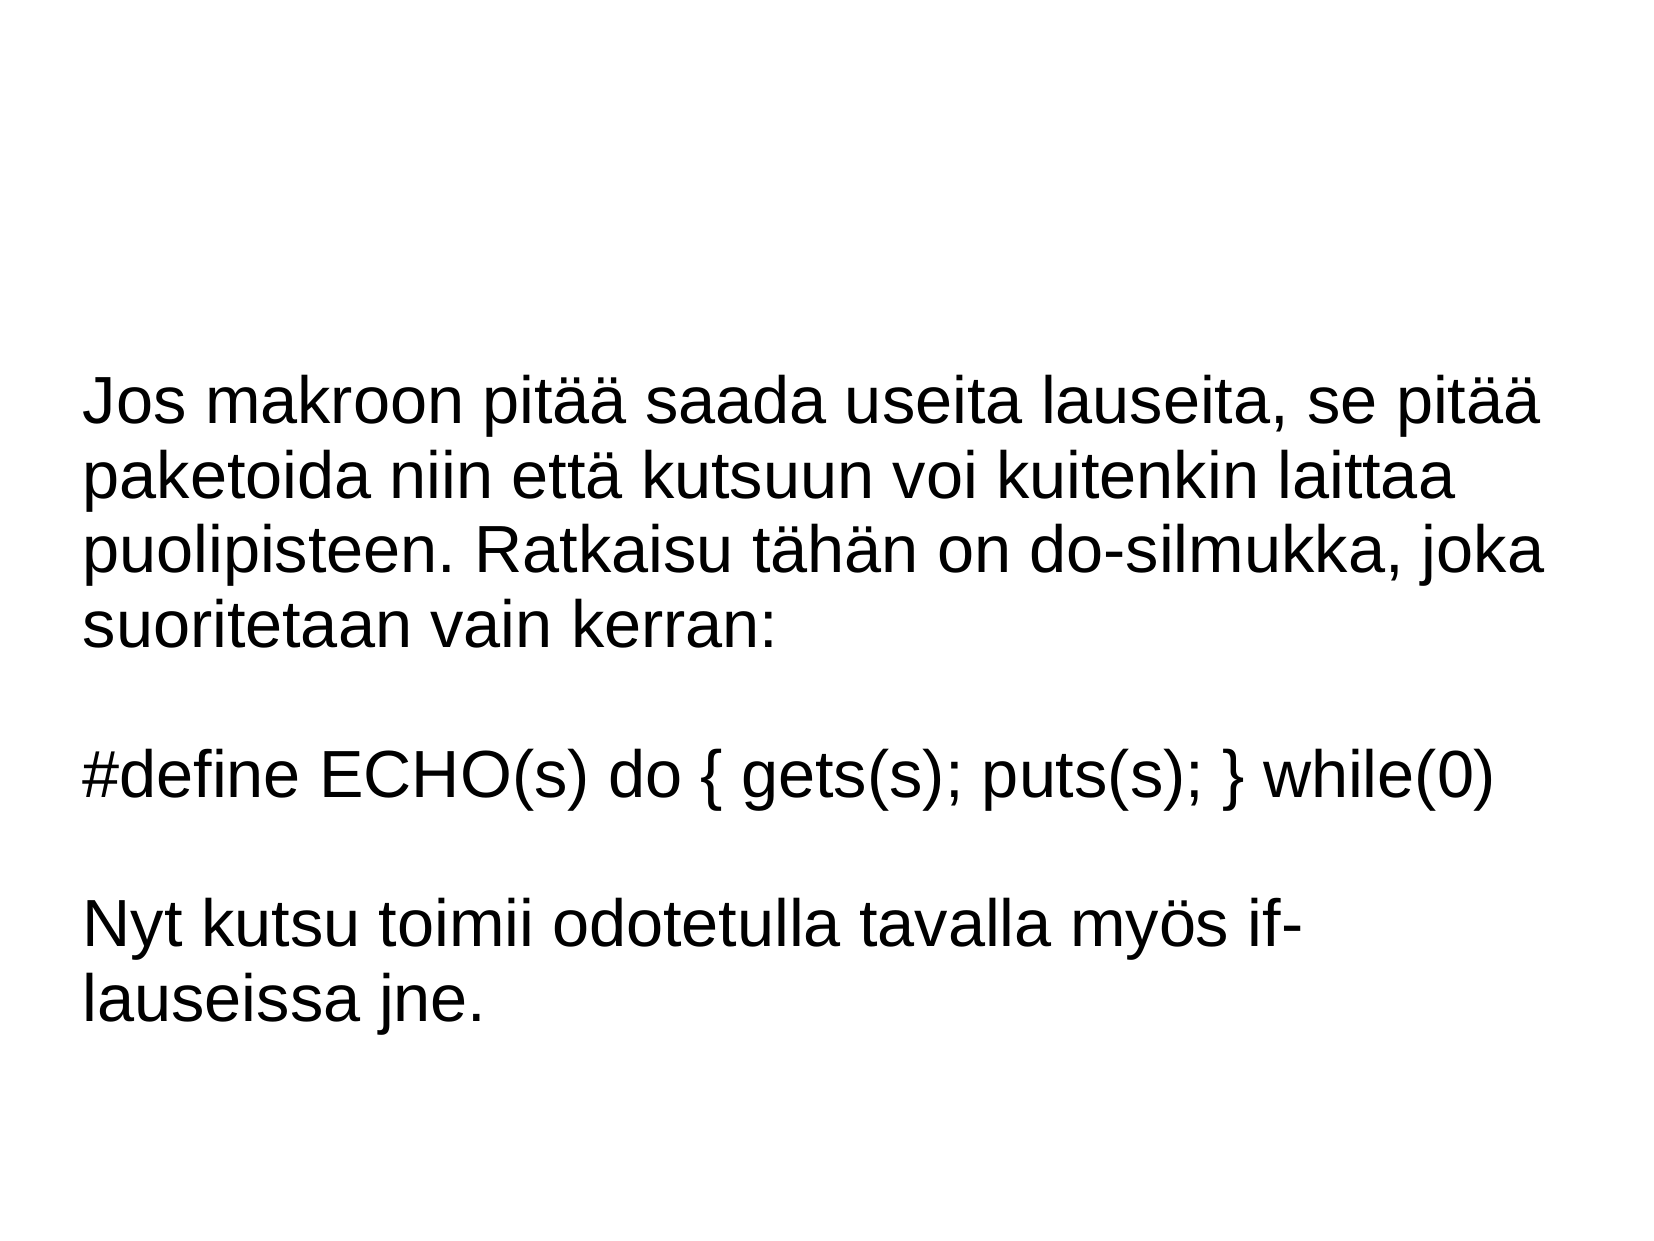

Jos makroon pitää saada useita lauseita, se pitää paketoida niin että kutsuun voi kuitenkin laittaa puolipisteen. Ratkaisu tähän on do-silmukka, joka suoritetaan vain kerran:
#define ECHO(s) do { gets(s); puts(s); } while(0)
Nyt kutsu toimii odotetulla tavalla myös if-lauseissa jne.